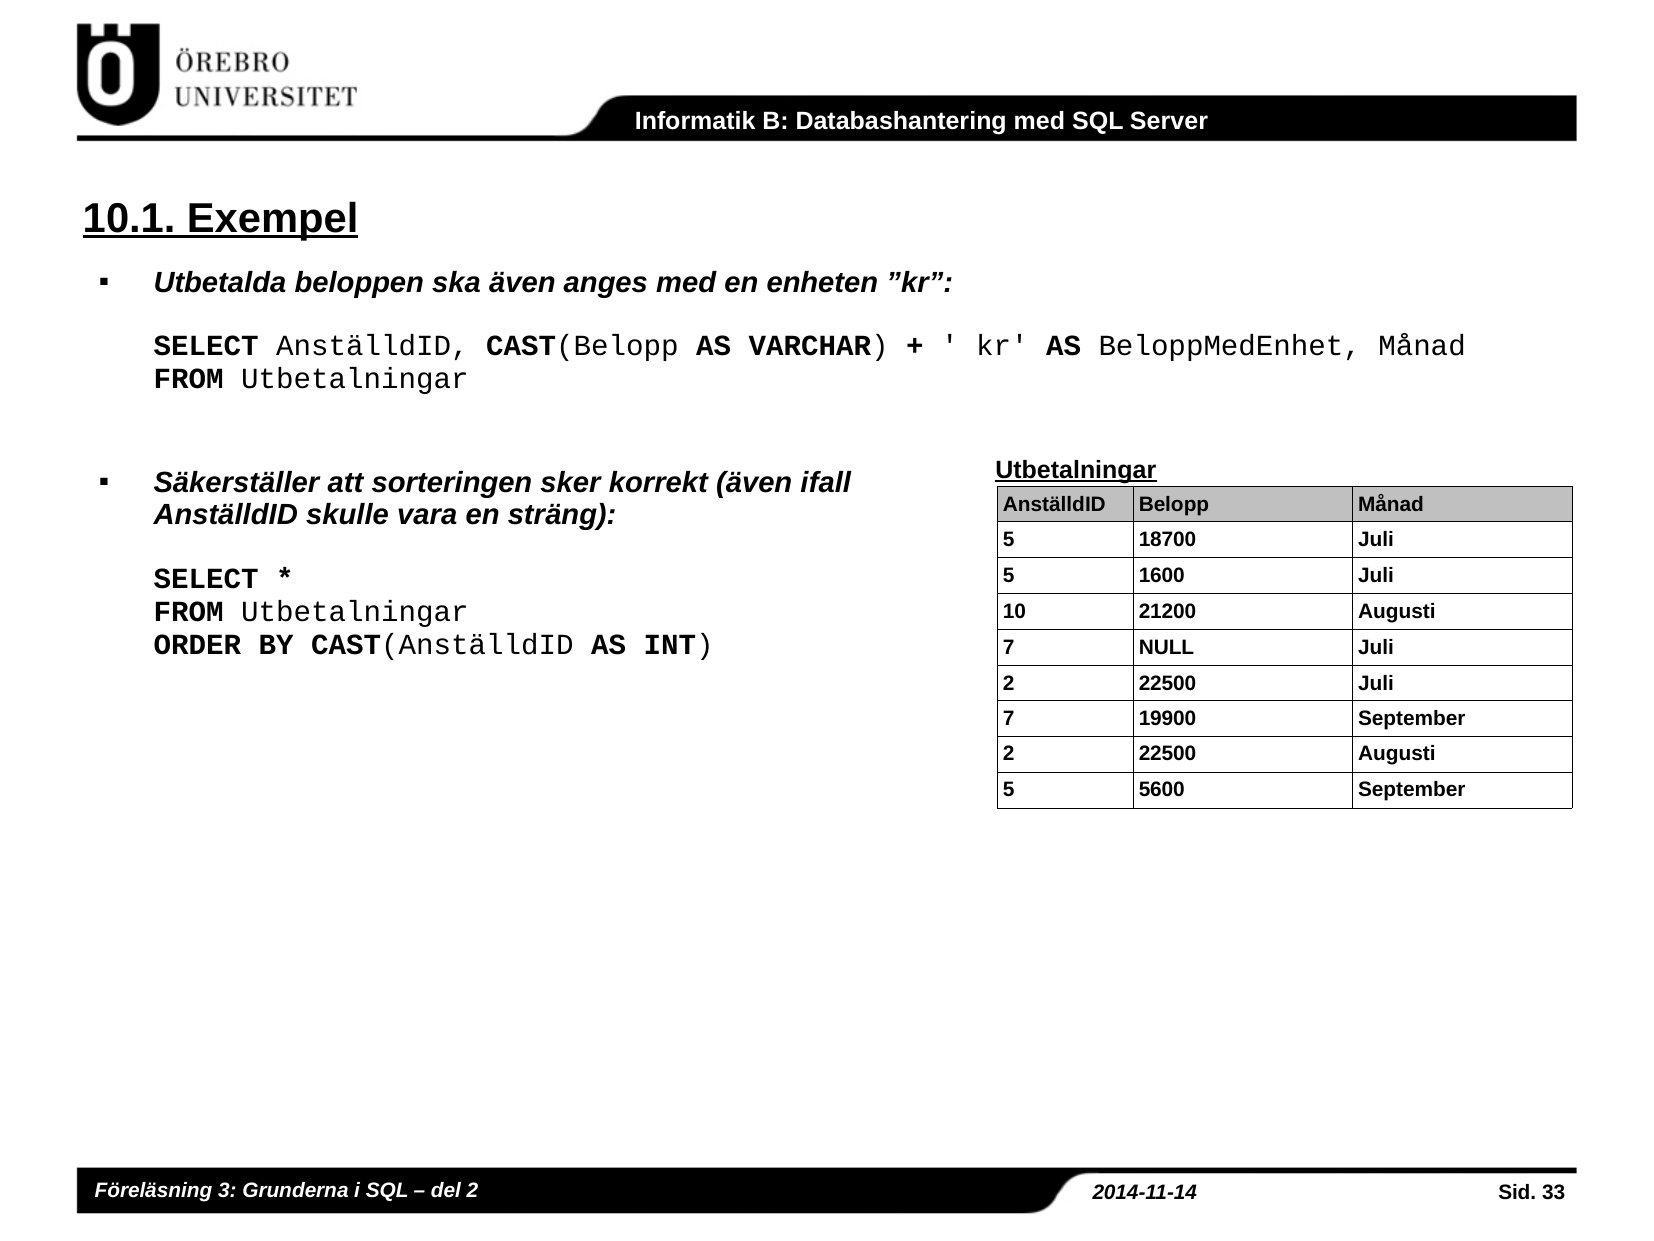

# 10.1. Exempel
Utbetalda beloppen ska även anges med en enheten ”kr”:
SELECT AnställdID, CAST(Belopp AS VARCHAR) + ' kr' AS BeloppMedEnhet, Månad
FROM Utbetalningar
Säkerställer att sorteringen sker korrekt (även ifall
AnställdID skulle vara en sträng):
SELECT *
FROM Utbetalningar
ORDER BY CAST(AnställdID AS INT)
Utbetalningar
| AnställdID | Belopp | Månad |
| --- | --- | --- |
| 5 | 18700 | Juli |
| 5 | 1600 | Juli |
| 10 | 21200 | Augusti |
| 7 | NULL | Juli |
| 2 | 22500 | Juli |
| 7 | 19900 | September |
| 2 | 22500 | Augusti |
| 5 | 5600 | September |
Föreläsning 3: Grunderna i SQL – del 2
2014-11-14
33